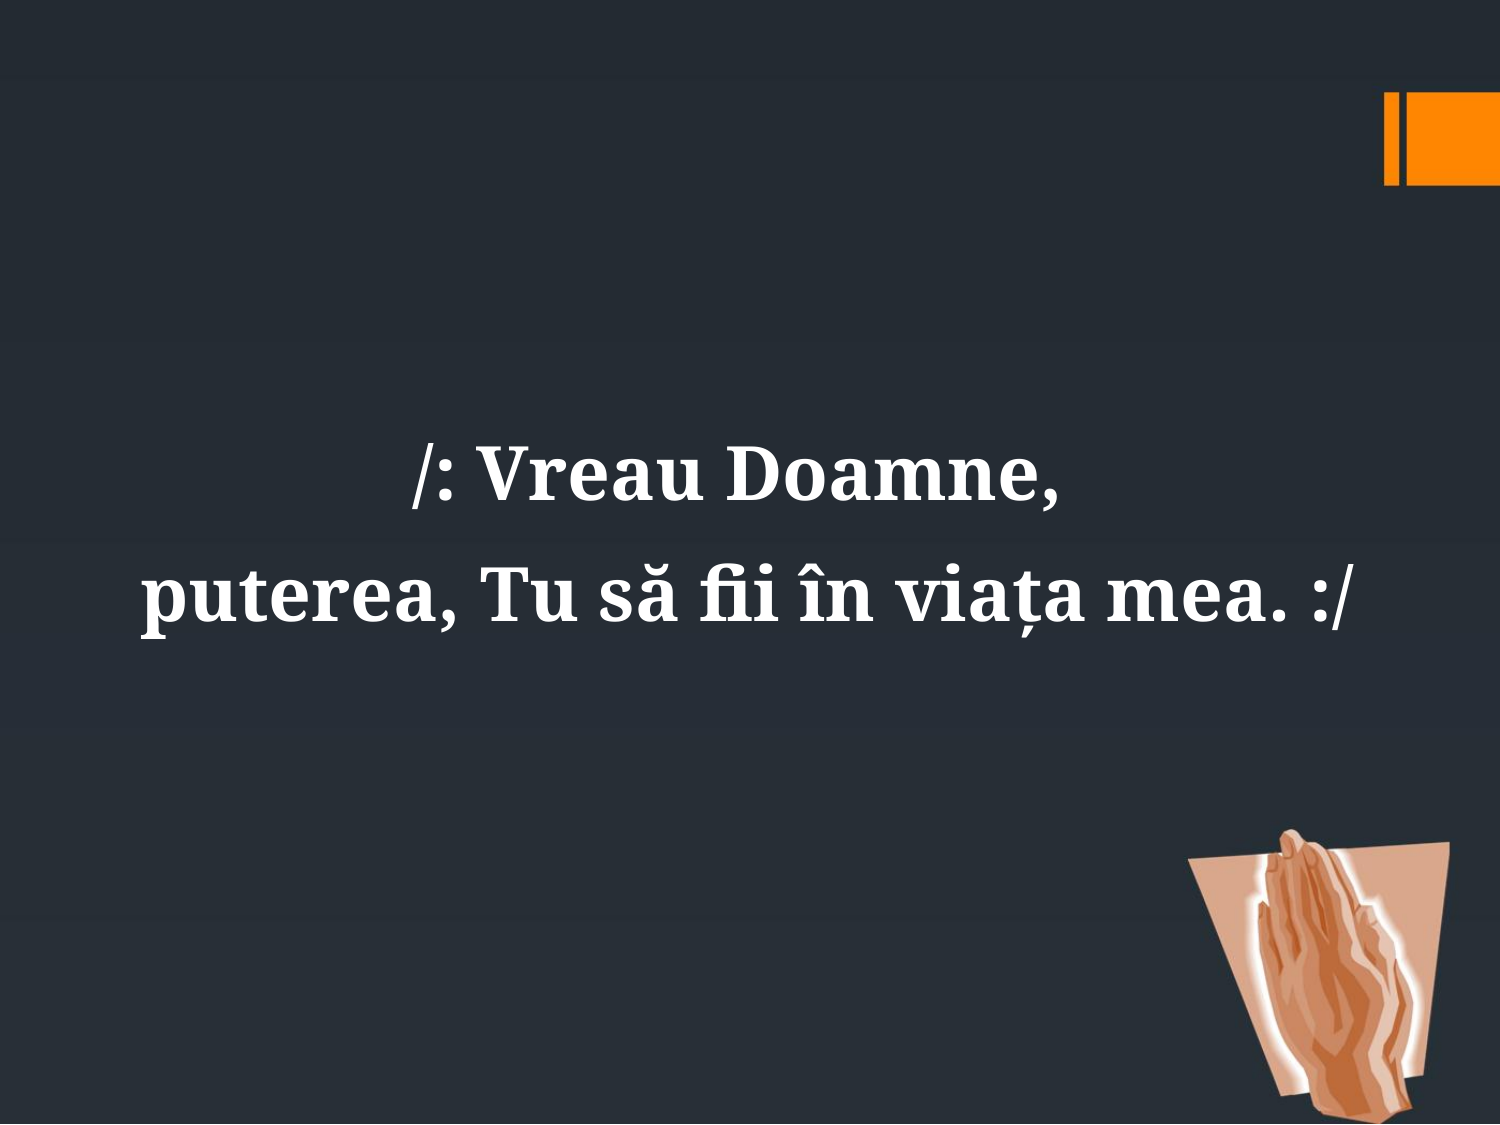

# /: Vreau Doamne,
 puterea, Tu să fii în viaţa mea. :/